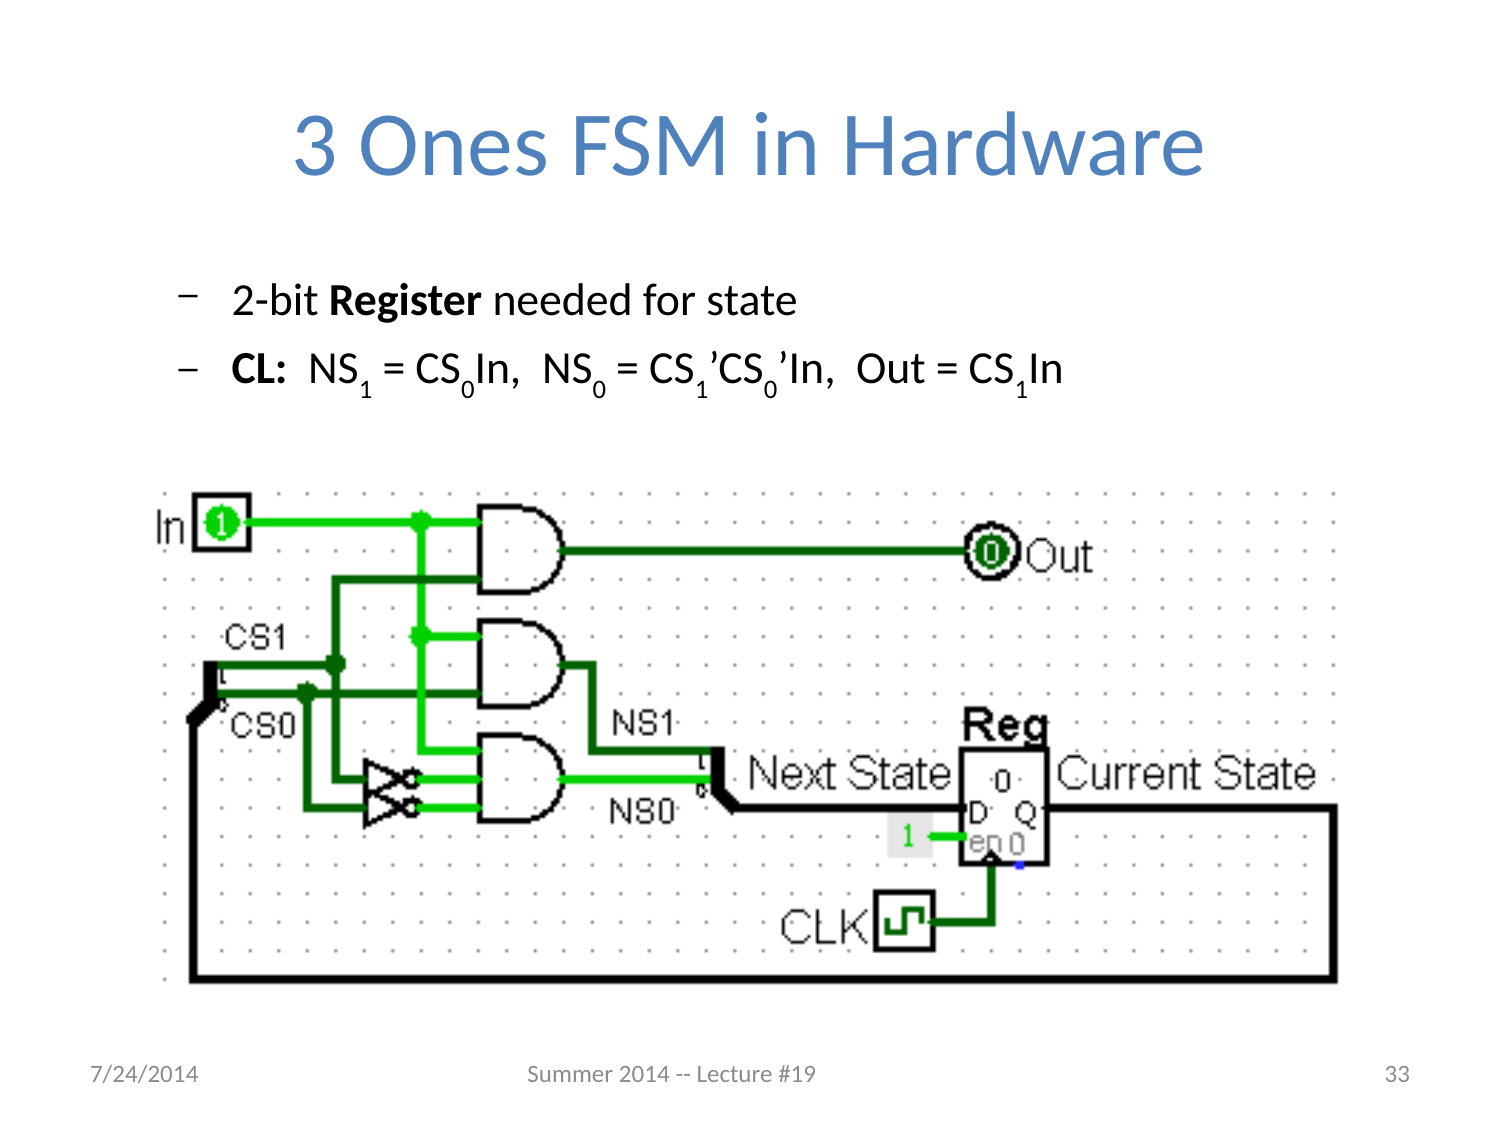

# 3 Ones FSM in Hardware
2-bit Register needed for state
CL: NS1 = CS0In, NS0 = CS1’CS0’In, Out = CS1In
7/24/2014
Summer 2014 -- Lecture #19